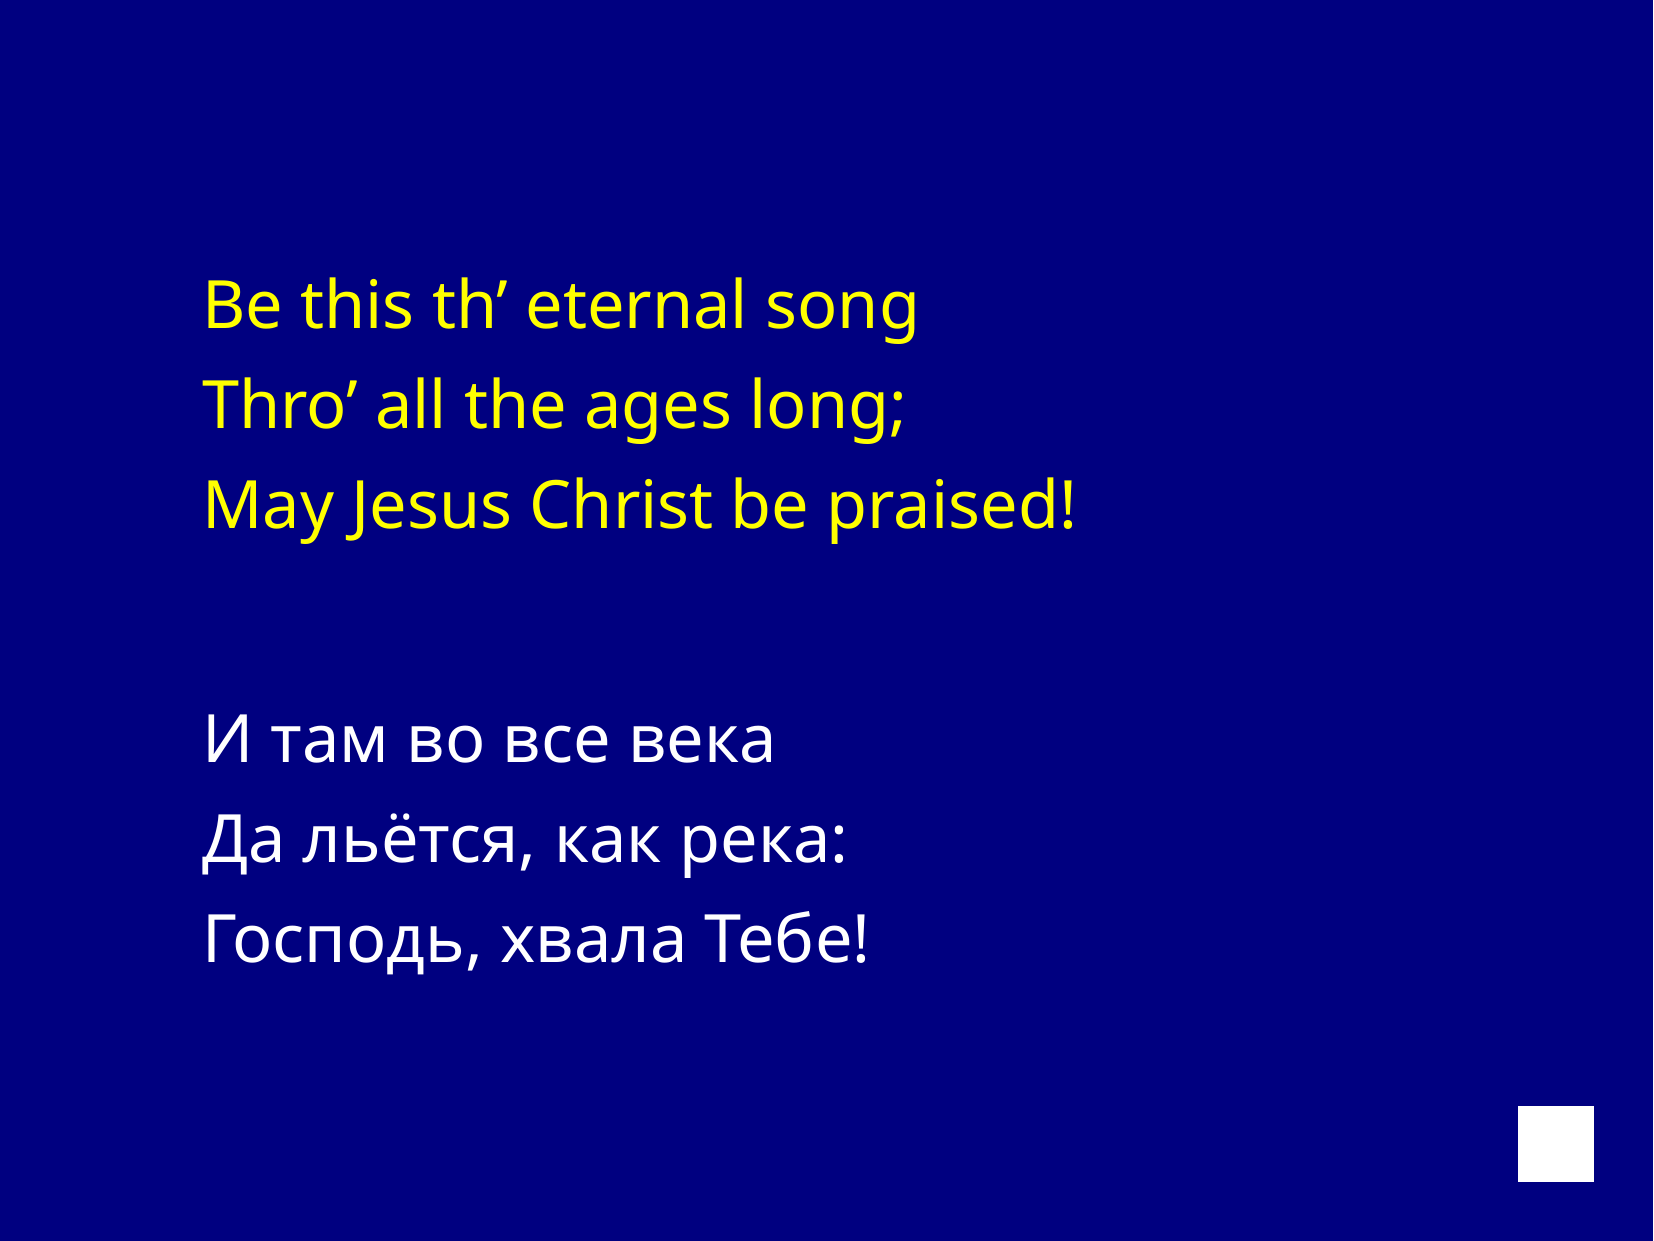

Be this th’ eternal song
	Thro’ all the ages long;
	May Jesus Christ be praised!
	И там во все века
	Да льётся, как река:
	Господь, хвала Тебе!